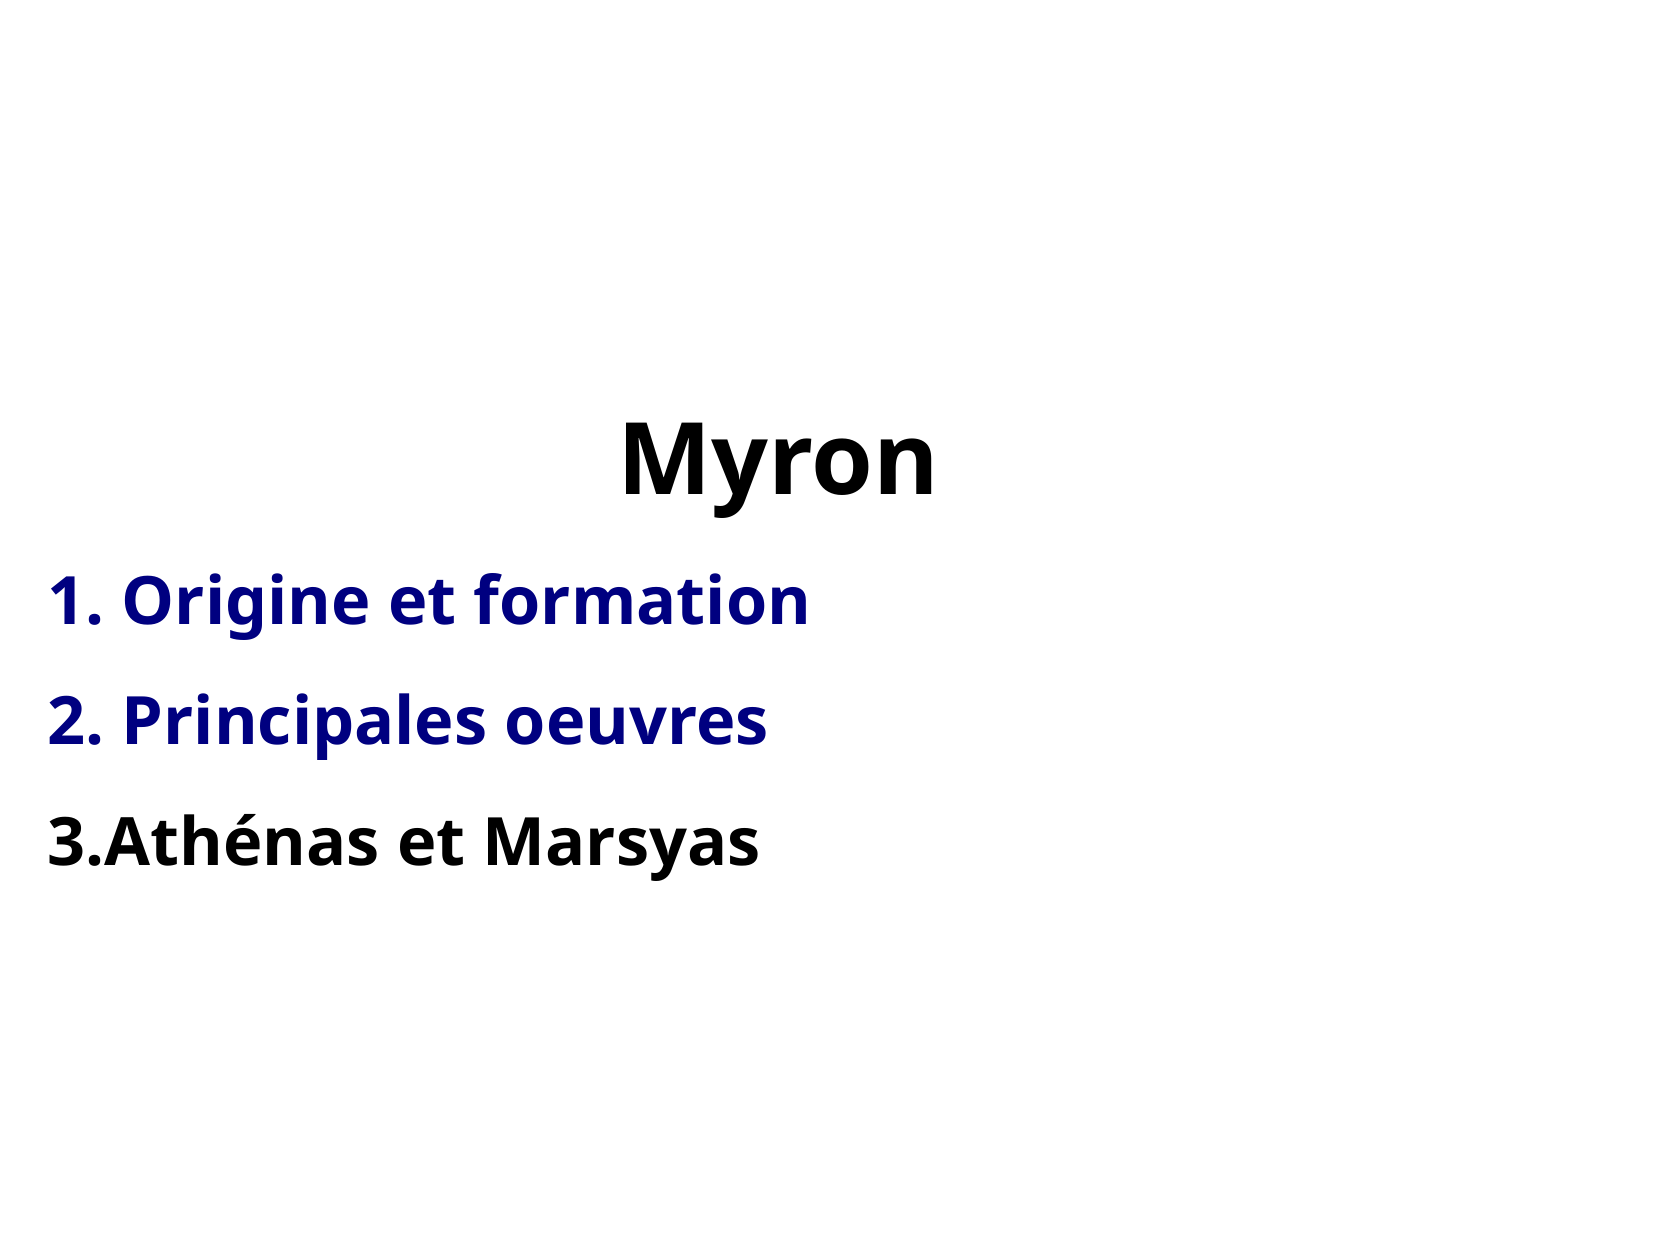

#
Myron
1. Origine et formation
2. Principales oeuvres
3.Athénas et Marsyas